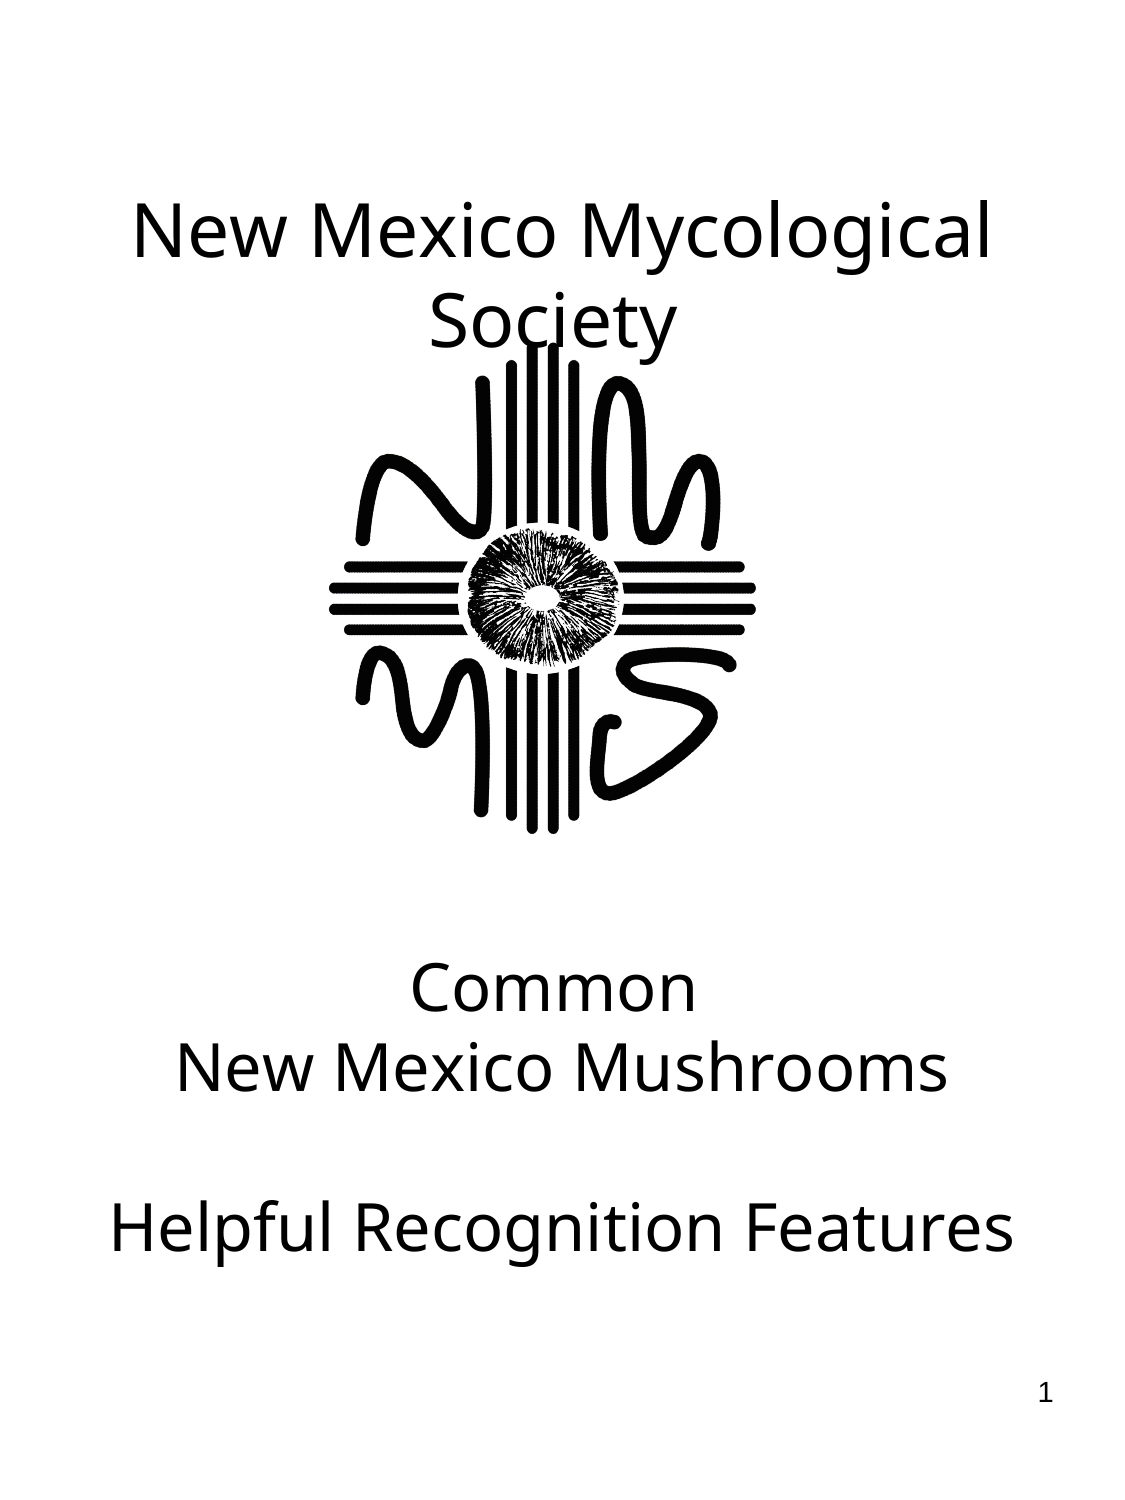

New Mexico Mycological Society
Common
New Mexico Mushrooms
Helpful Recognition Features